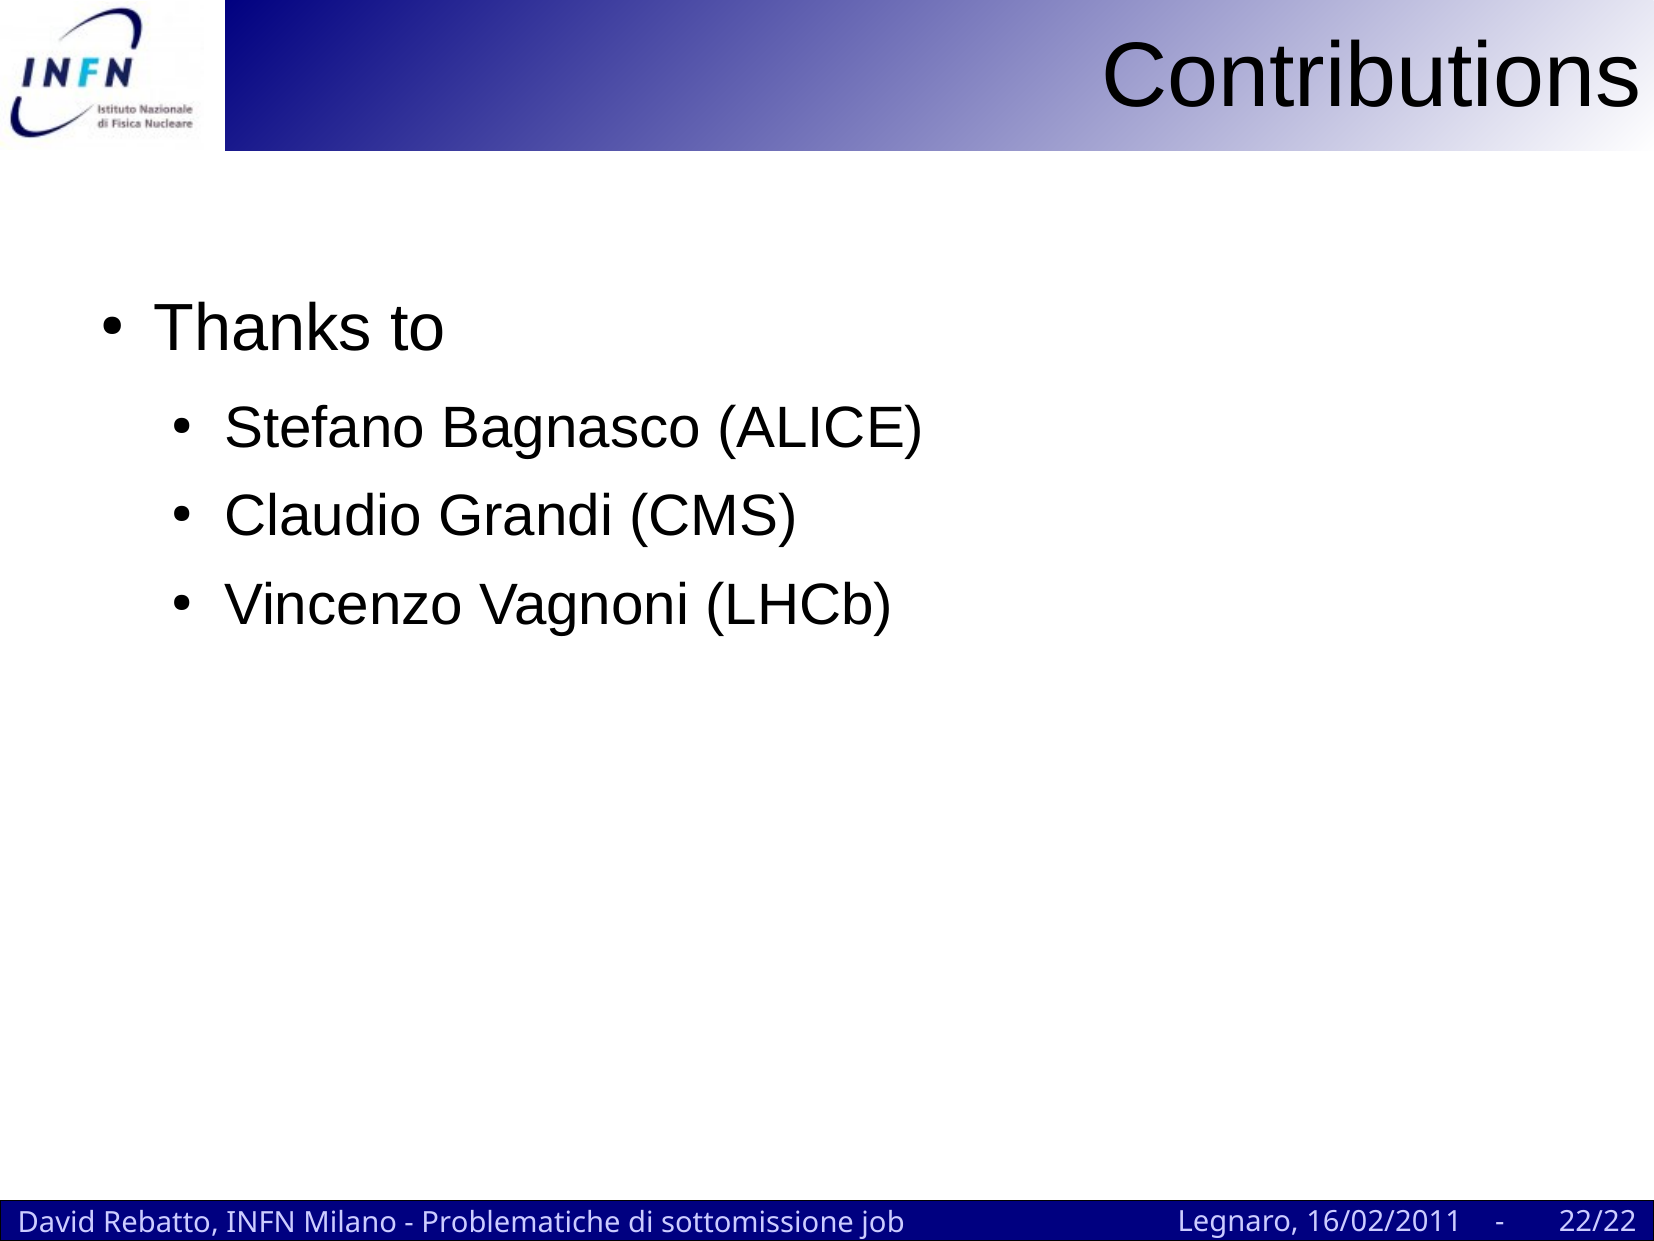

# Contributions
Thanks to
Stefano Bagnasco (ALICE)
Claudio Grandi (CMS)
Vincenzo Vagnoni (LHCb)
Legnaro, 16/02/2011
22
David Rebatto, INFN Milano - Problematiche di sottomissione job